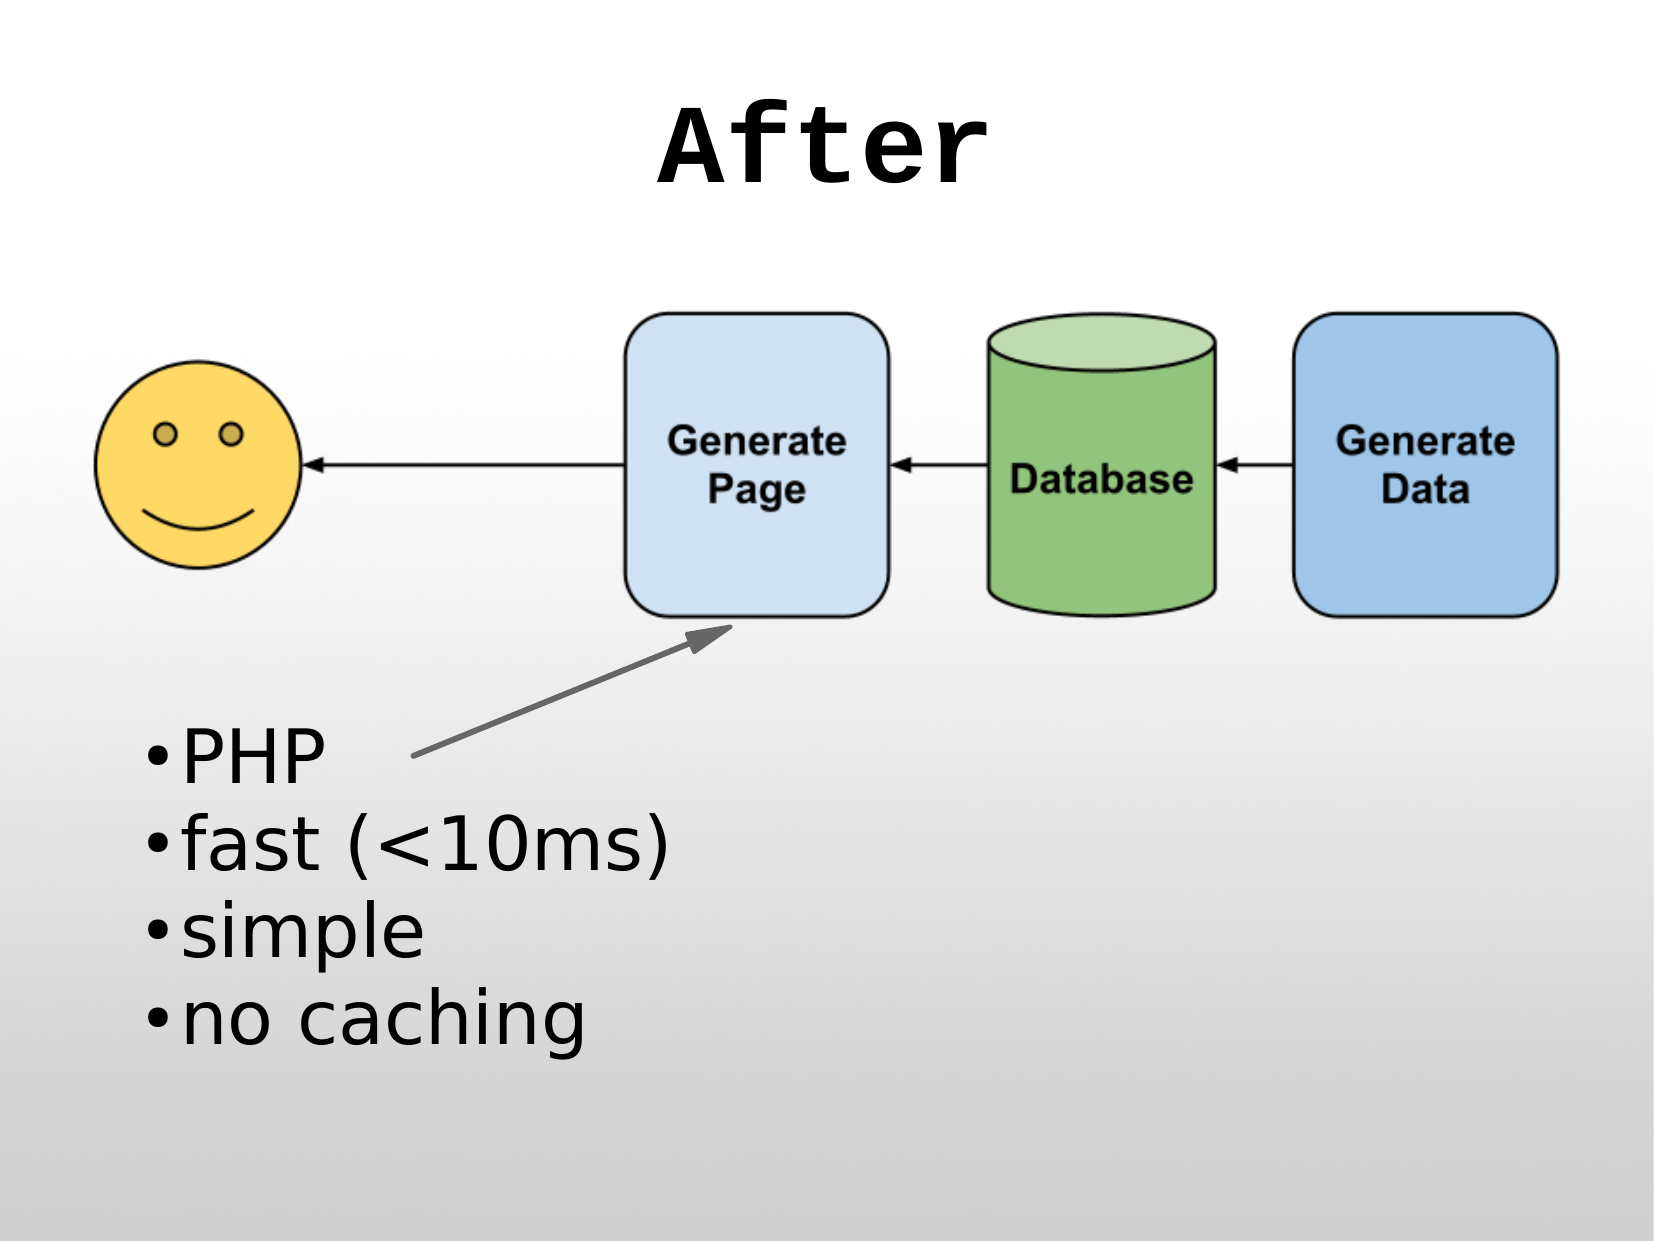

# After
PHP
fast (<10ms)
simple
no caching